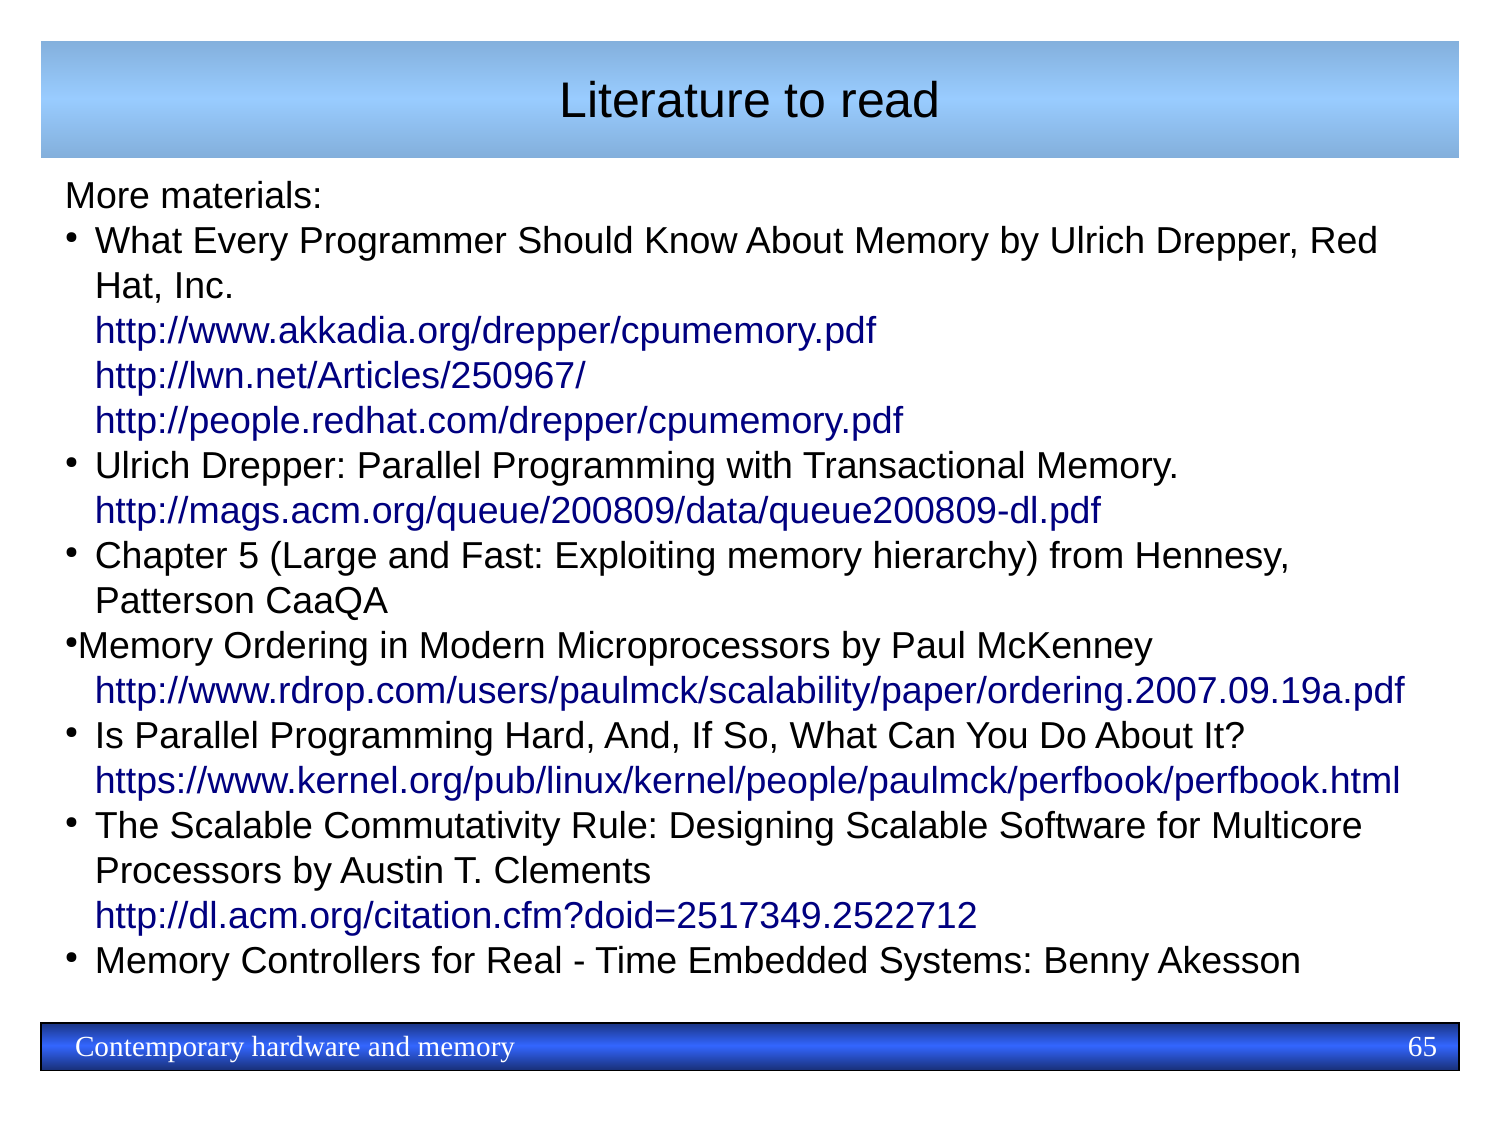

# Literature to read
More materials:
What Every Programmer Should Know About Memory by Ulrich Drepper, Red Hat, Inc.
http://www.akkadia.org/drepper/cpumemory.pdf
http://lwn.net/Articles/250967/
http://people.redhat.com/drepper/cpumemory.pdf
Ulrich Drepper: Parallel Programming with Transactional Memory. http://mags.acm.org/queue/200809/data/queue200809-dl.pdf
Chapter 5 (Large and Fast: Exploiting memory hierarchy) from Hennesy, Patterson CaaQA
Memory Ordering in Modern Microprocessors by Paul McKenney
http://www.rdrop.com/users/paulmck/scalability/paper/ordering.2007.09.19a.pdf
Is Parallel Programming Hard, And, If So, What Can You Do About It?
https://www.kernel.org/pub/linux/kernel/people/paulmck/perfbook/perfbook.html
The Scalable Commutativity Rule: Designing Scalable Software for Multicore Processors by Austin T. Clements
http://dl.acm.org/citation.cfm?doid=2517349.2522712
Memory Controllers for Real - Time Embedded Systems: Benny Akesson
Contemporary hardware and memory
65